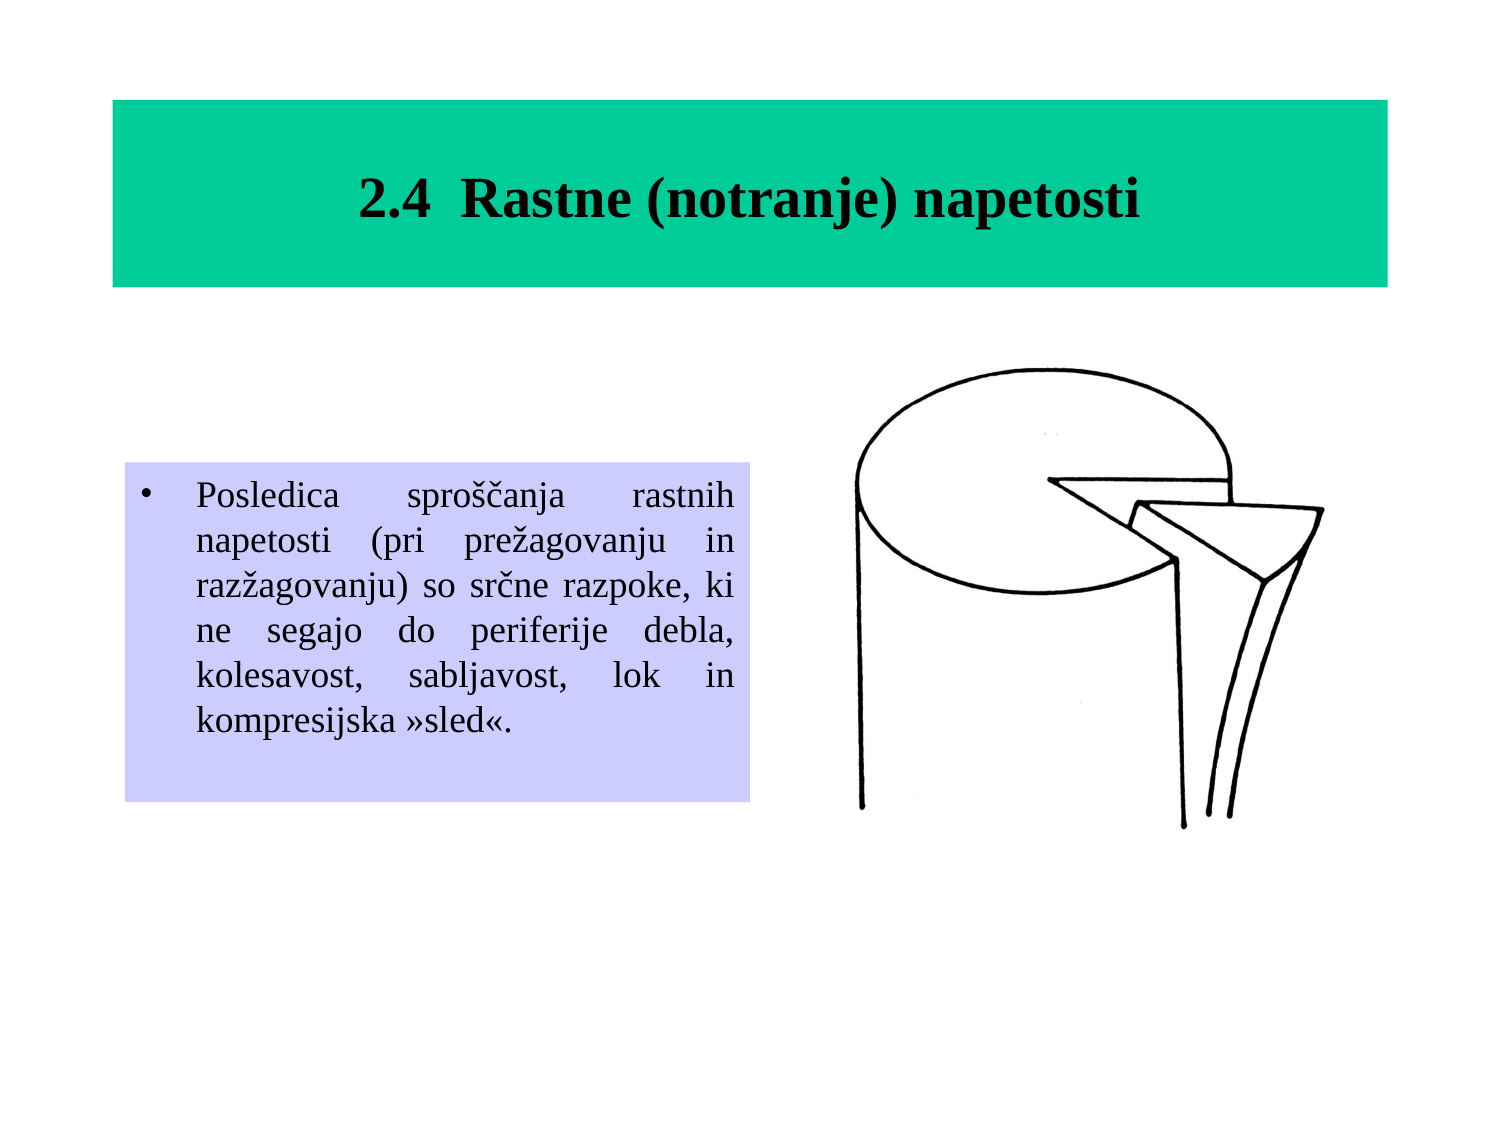

# 2.4 Rastne (notranje) napetosti
Posledica sproščanja rastnih napetosti (pri prežagovanju in razžagovanju) so srčne razpoke, ki ne segajo do periferije debla, kolesavost, sabljavost, lok in kompresijska »sled«.